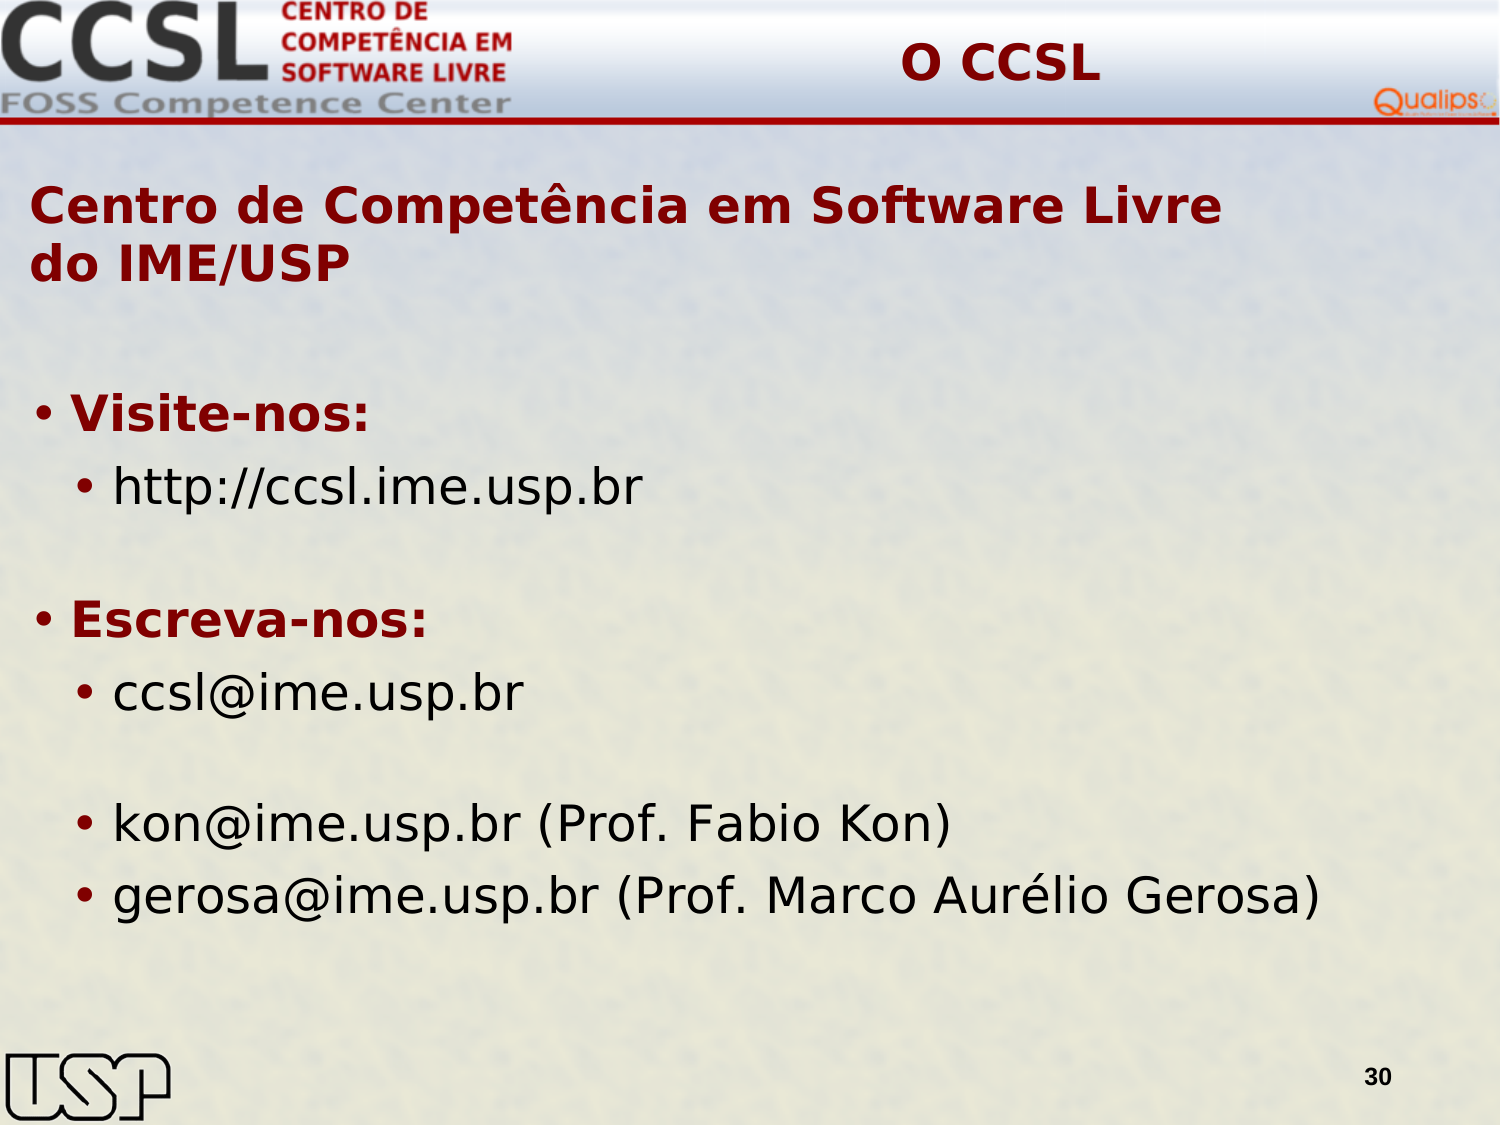

# O CCSL
Centro de Competência em Software Livre
do IME/USP
Visite-nos:
http://ccsl.ime.usp.br
Escreva-nos:
ccsl@ime.usp.br
kon@ime.usp.br (Prof. Fabio Kon)
gerosa@ime.usp.br (Prof. Marco Aurélio Gerosa)